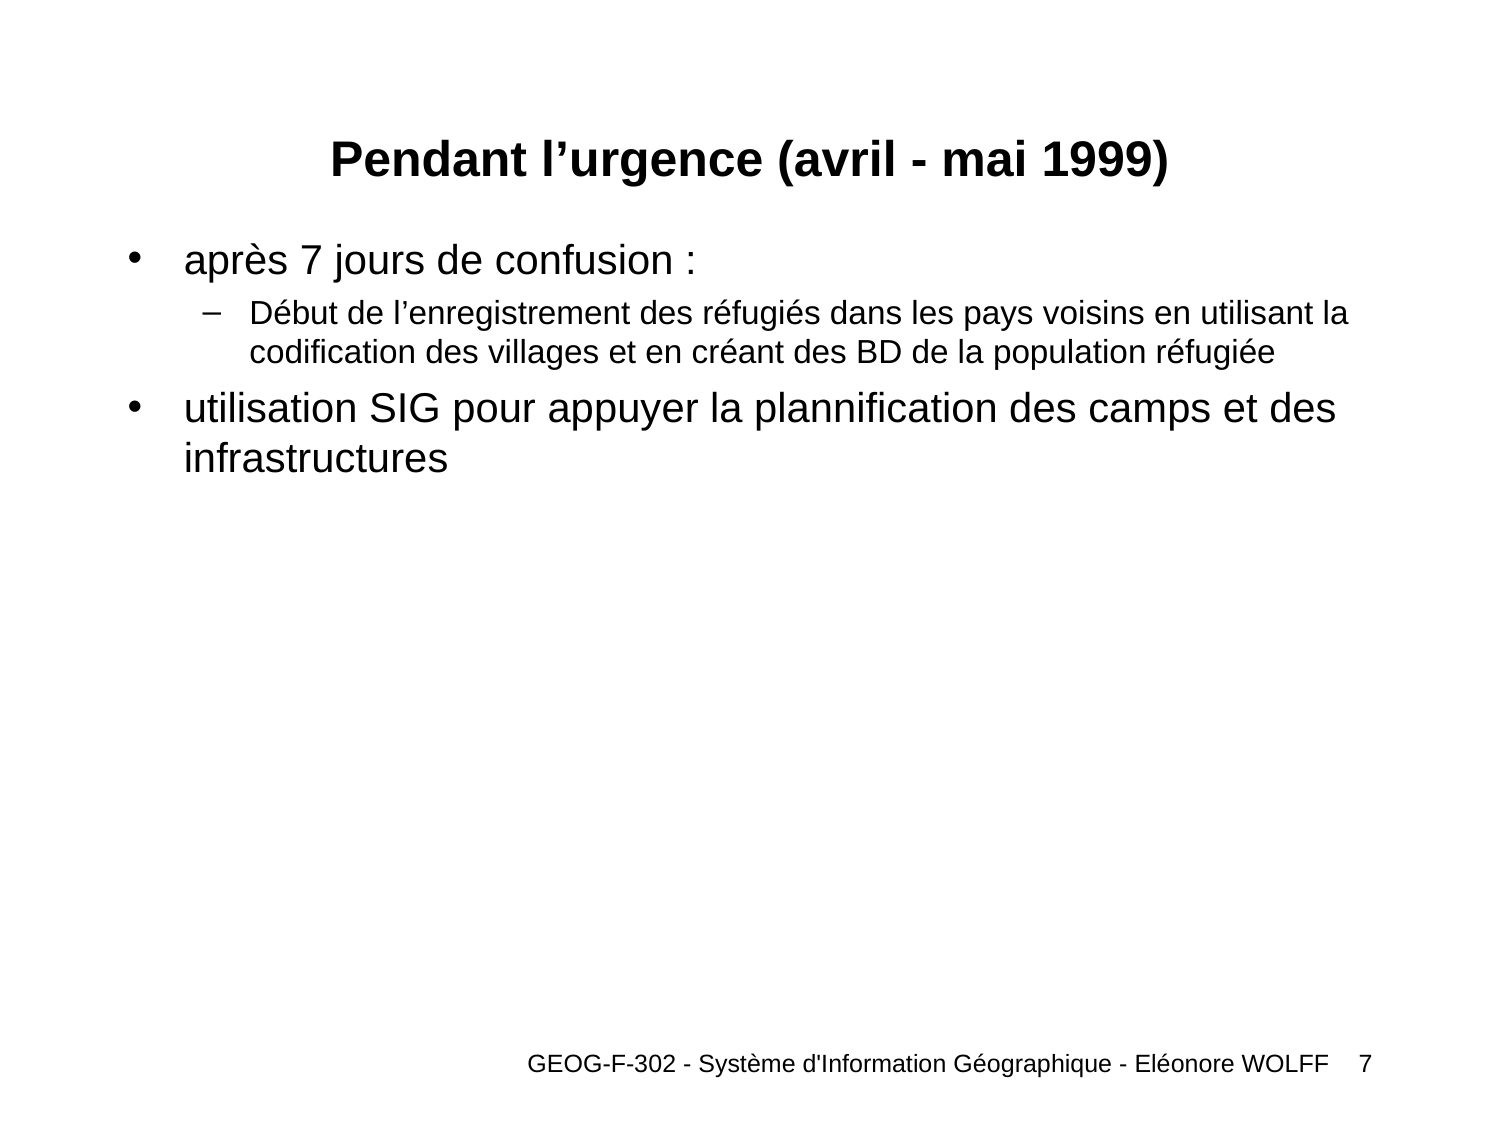

# Pendant l’urgence (avril - mai 1999)
après 7 jours de confusion :
Début de l’enregistrement des réfugiés dans les pays voisins en utilisant la codification des villages et en créant des BD de la population réfugiée
utilisation SIG pour appuyer la plannification des camps et des infrastructures
GEOG-F-302 - Système d'Information Géographique - Eléonore WOLFF